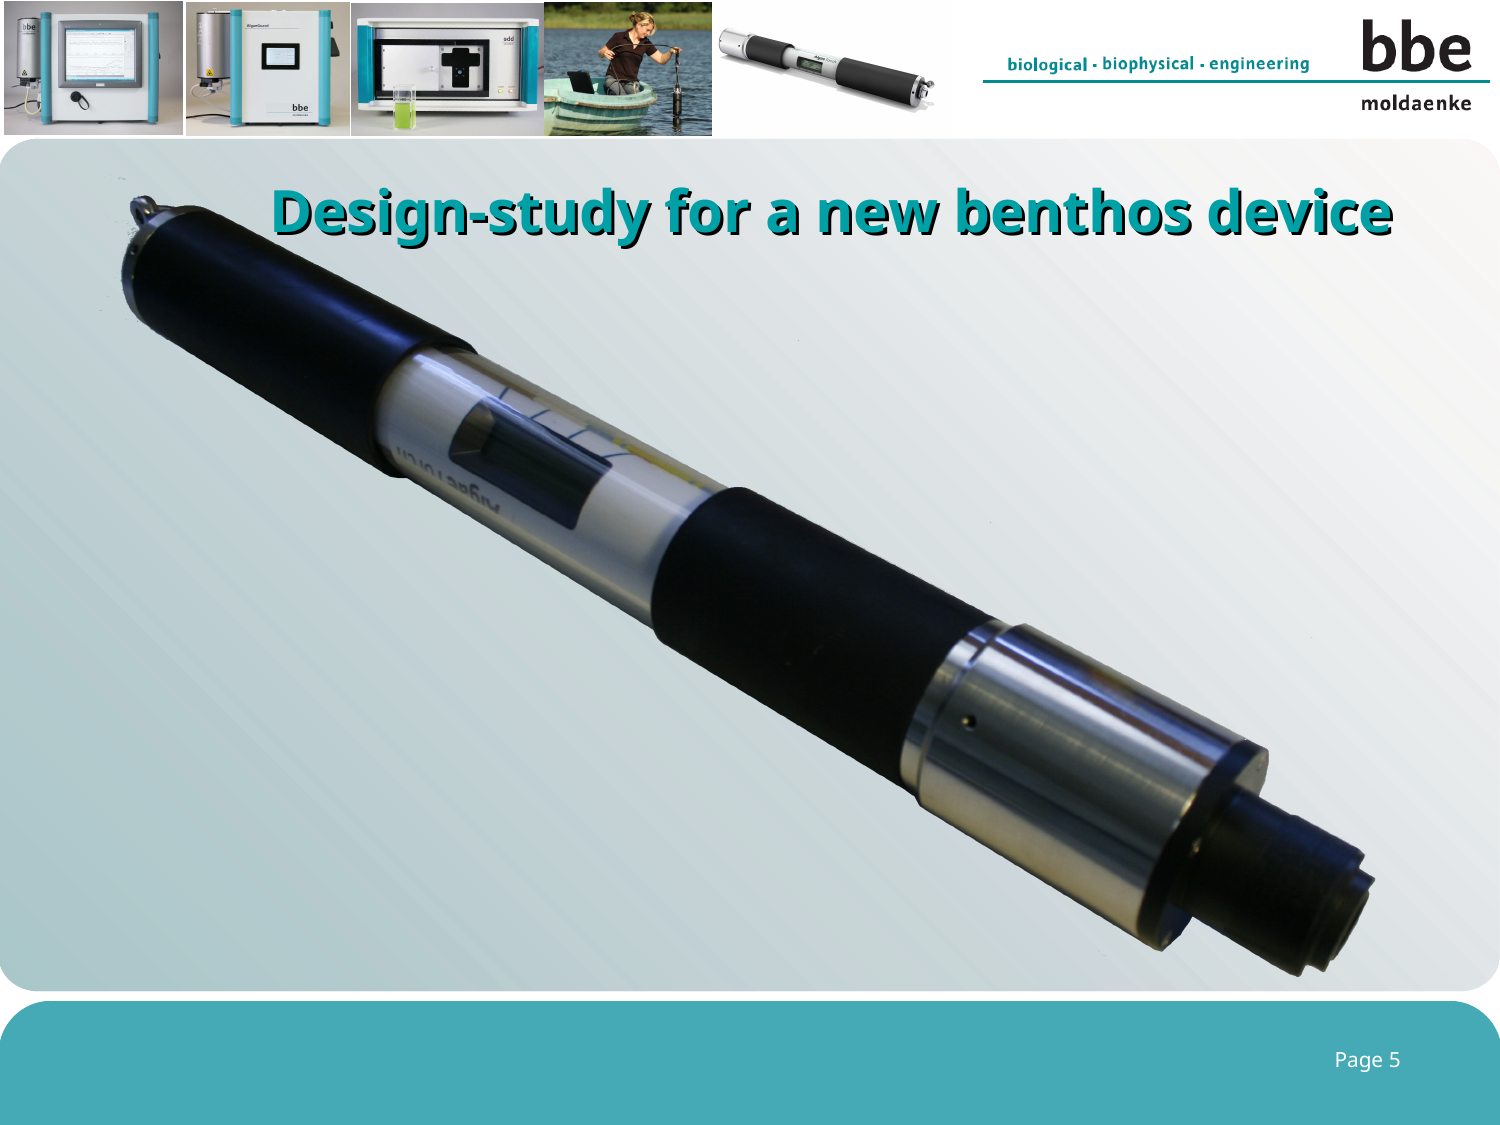

# Design-study for a new benthos device
5